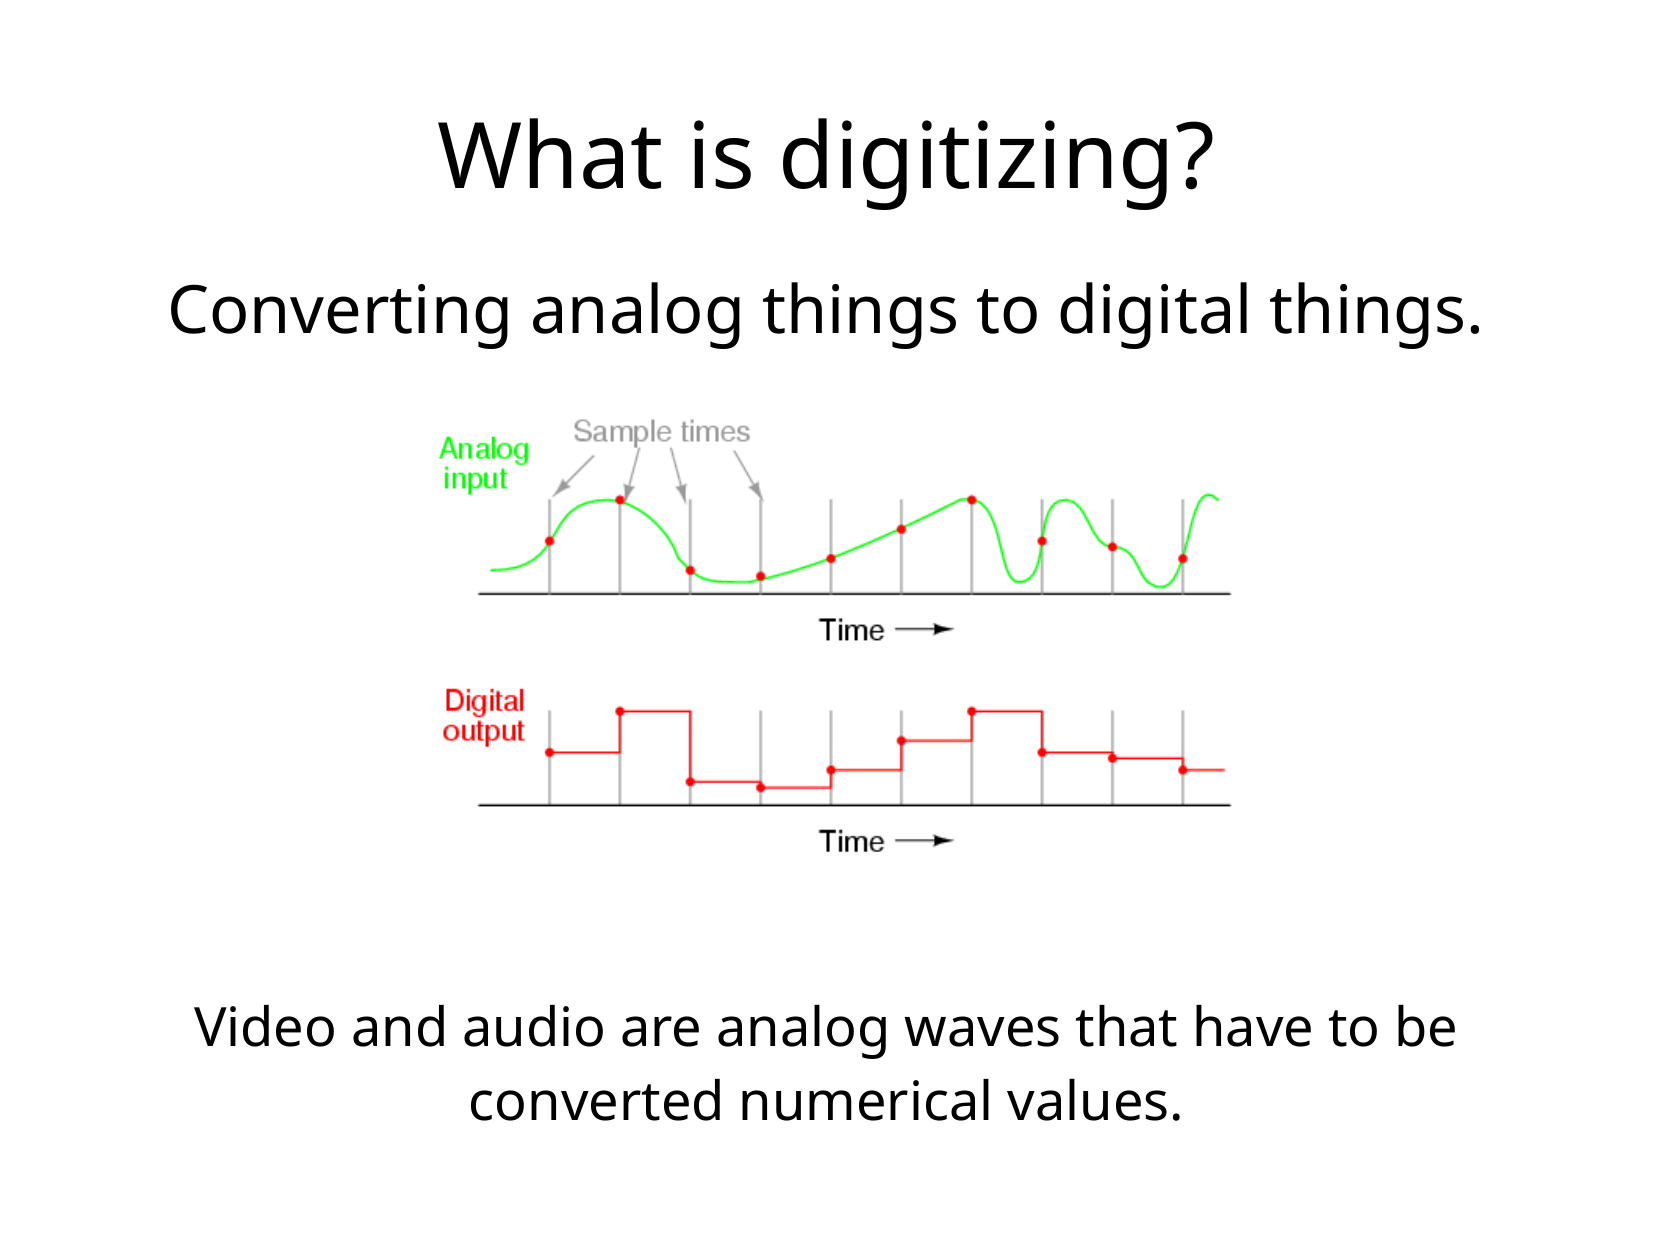

What is digitizing?
# Converting analog things to digital things.
Video and audio are analog waves that have to be converted numerical values.